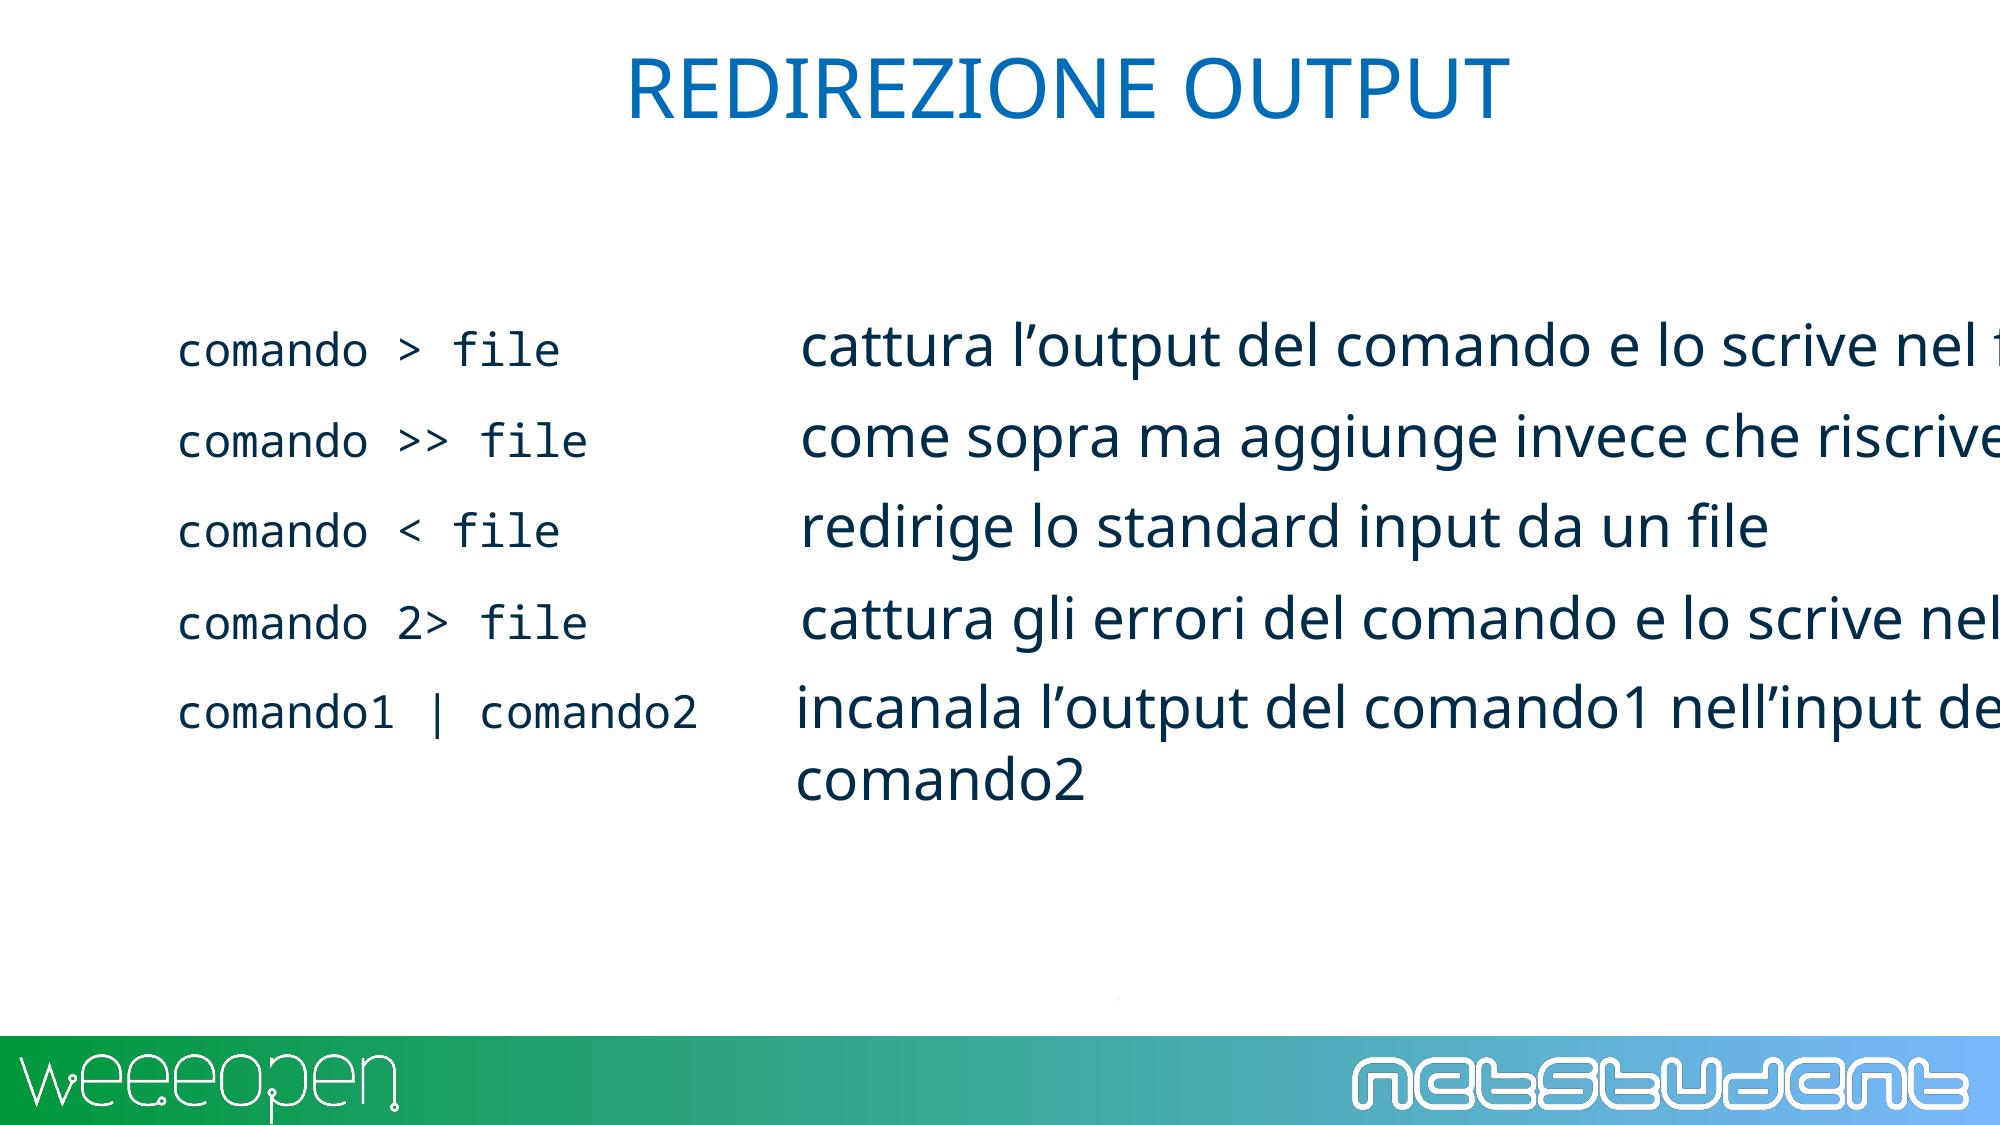

REDIREZIONE OUTPUT
cattura l’output del comando e lo scrive nel file
comando > file
come sopra ma aggiunge invece che riscriverlo
comando >> file
redirige lo standard input da un file
comando < file
cattura gli errori del comando e lo scrive nel file
comando 2> file
incanala l’output del comando1 nell’input del
comando1 | comando2
comando2